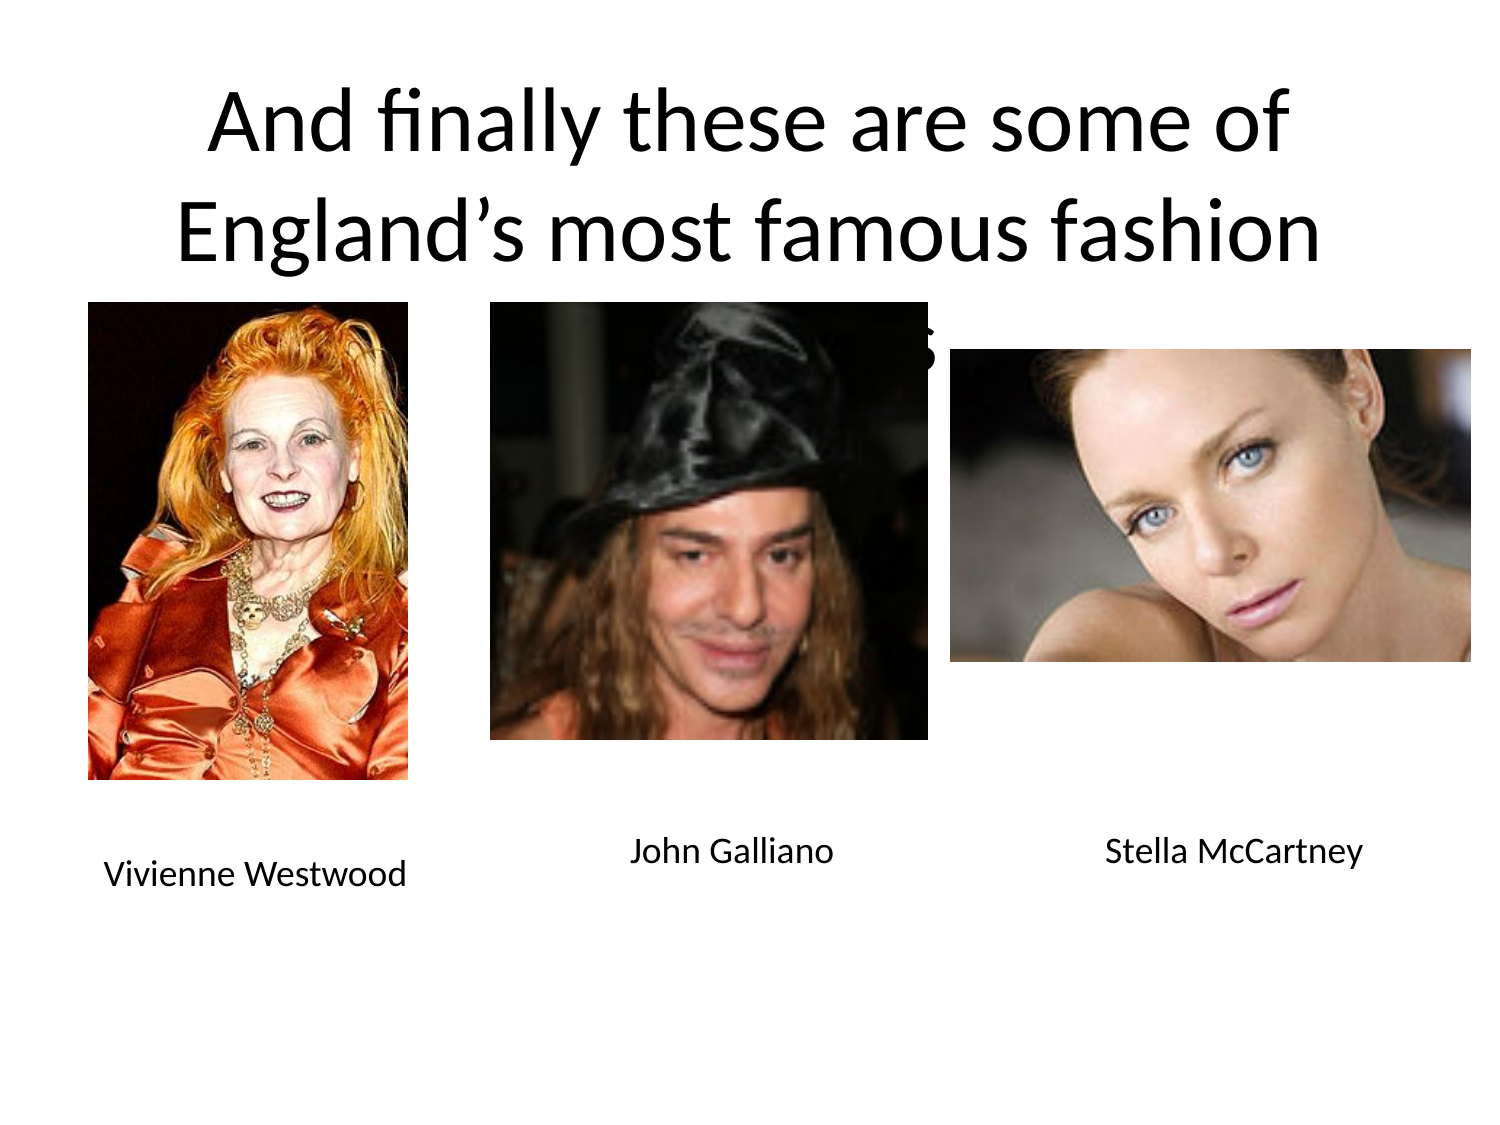

# And finally these are some of England’s most famous fashion designer’s
John Galliano
Stella McCartney
Vivienne Westwood